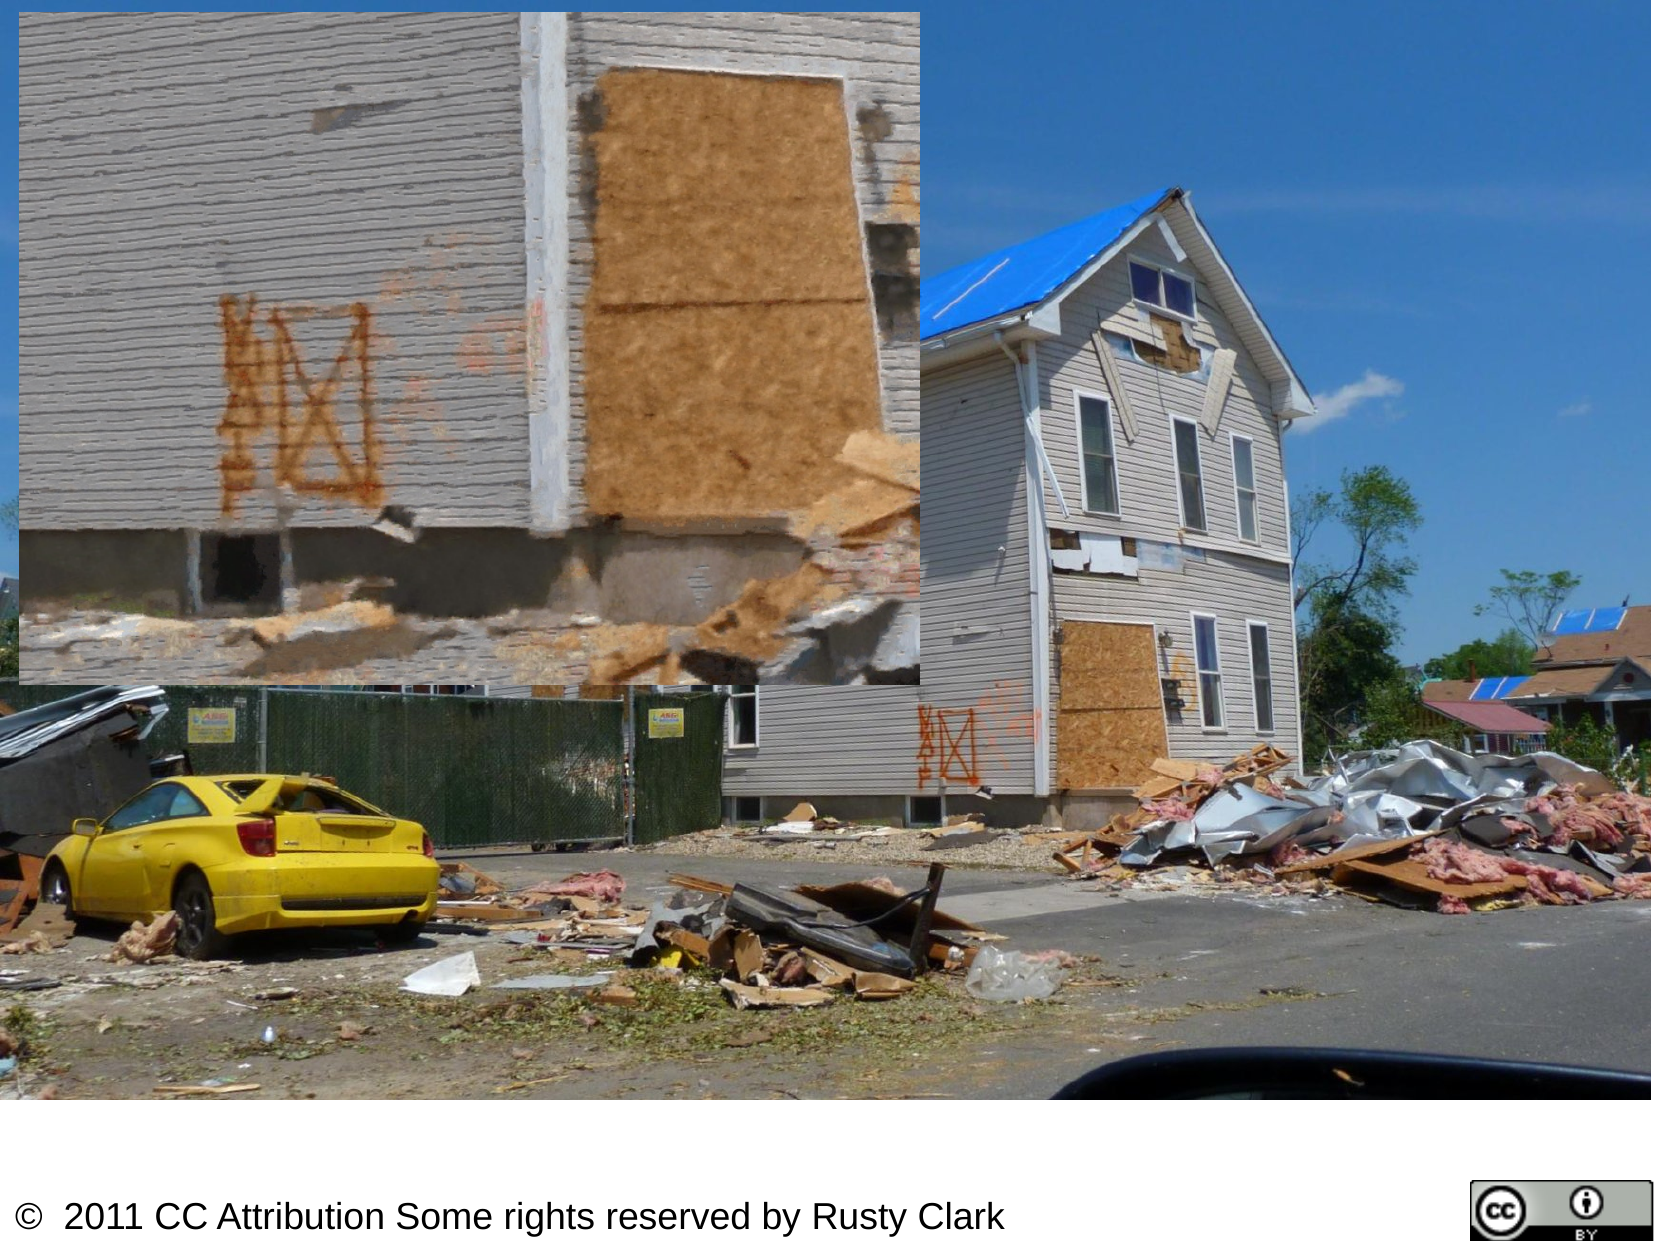

#
© 2011 CC Attribution Some rights reserved by Rusty Clark